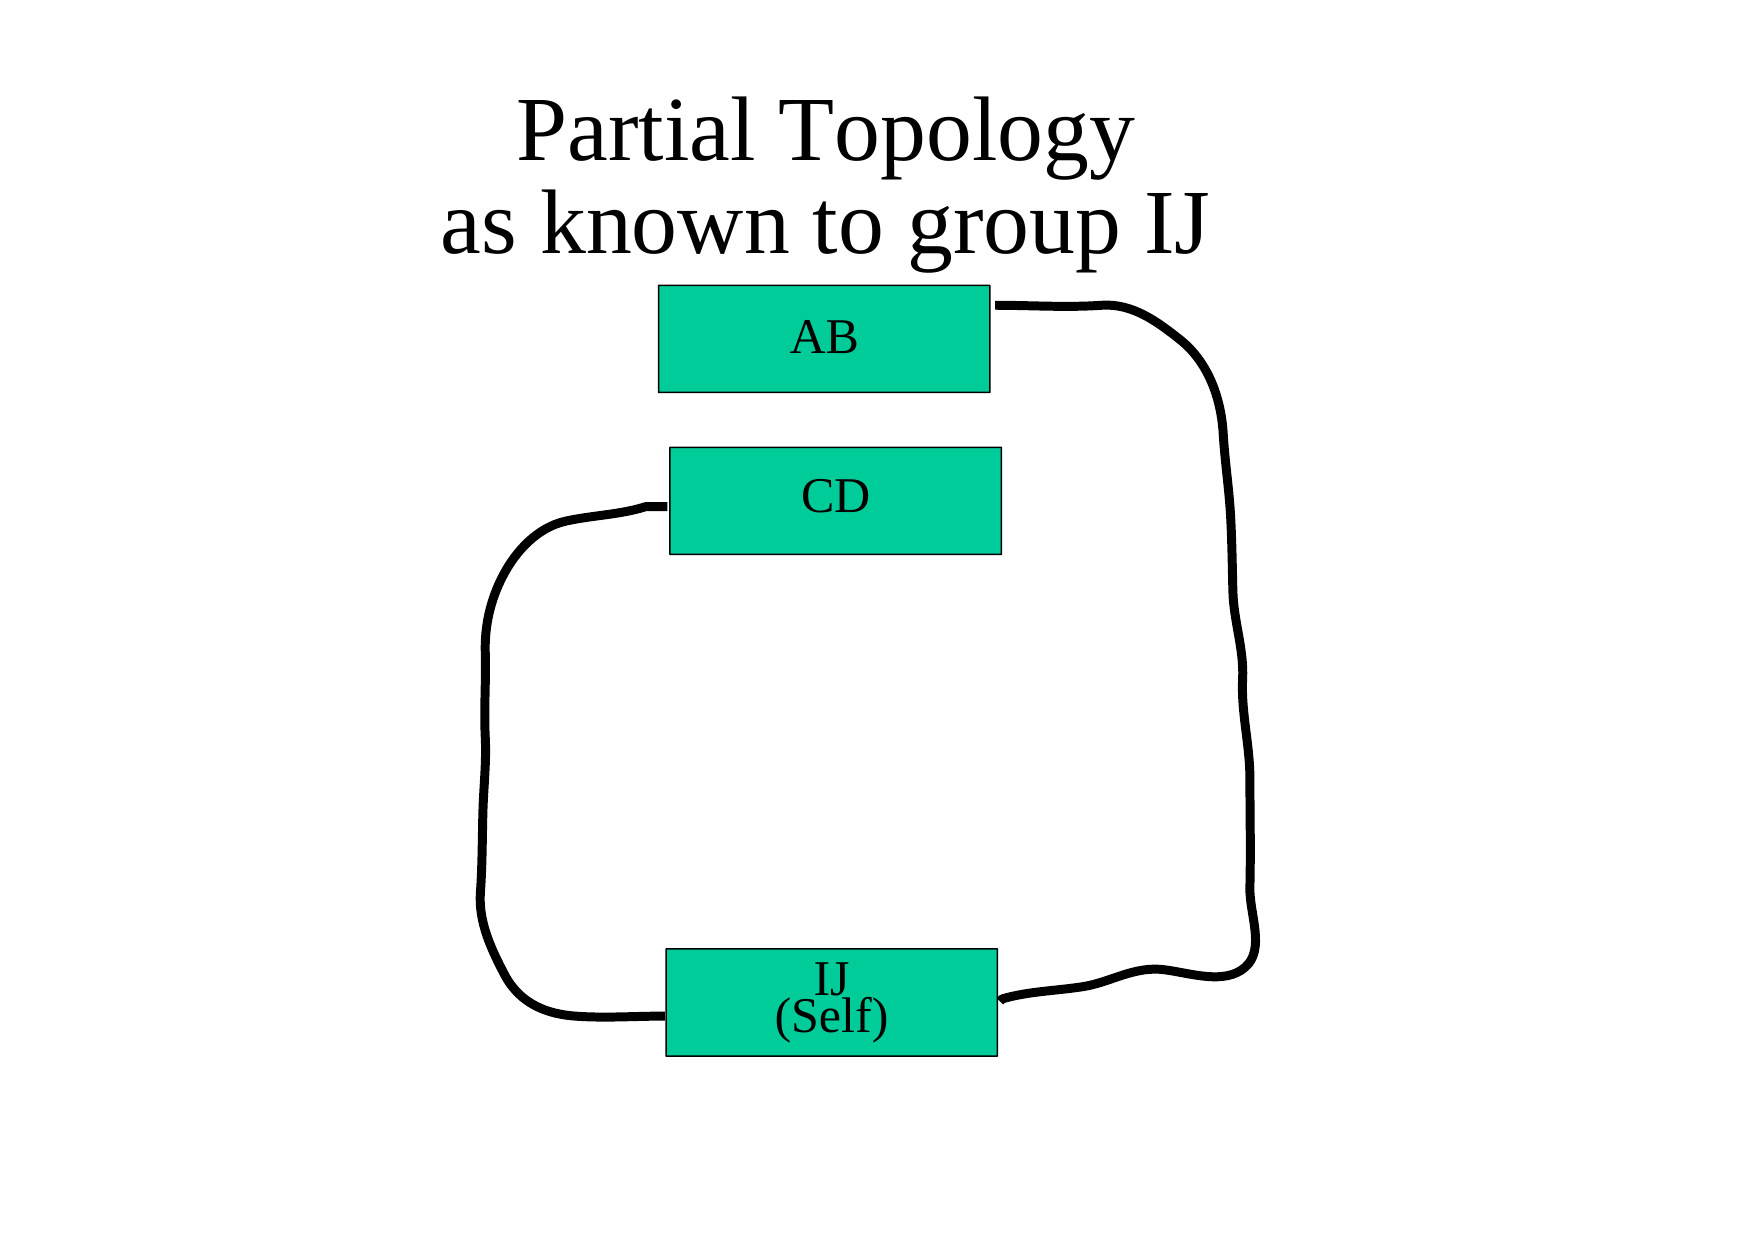

Partial Topology
as known to group IJ
AB
CD
IJ
(Self)‏